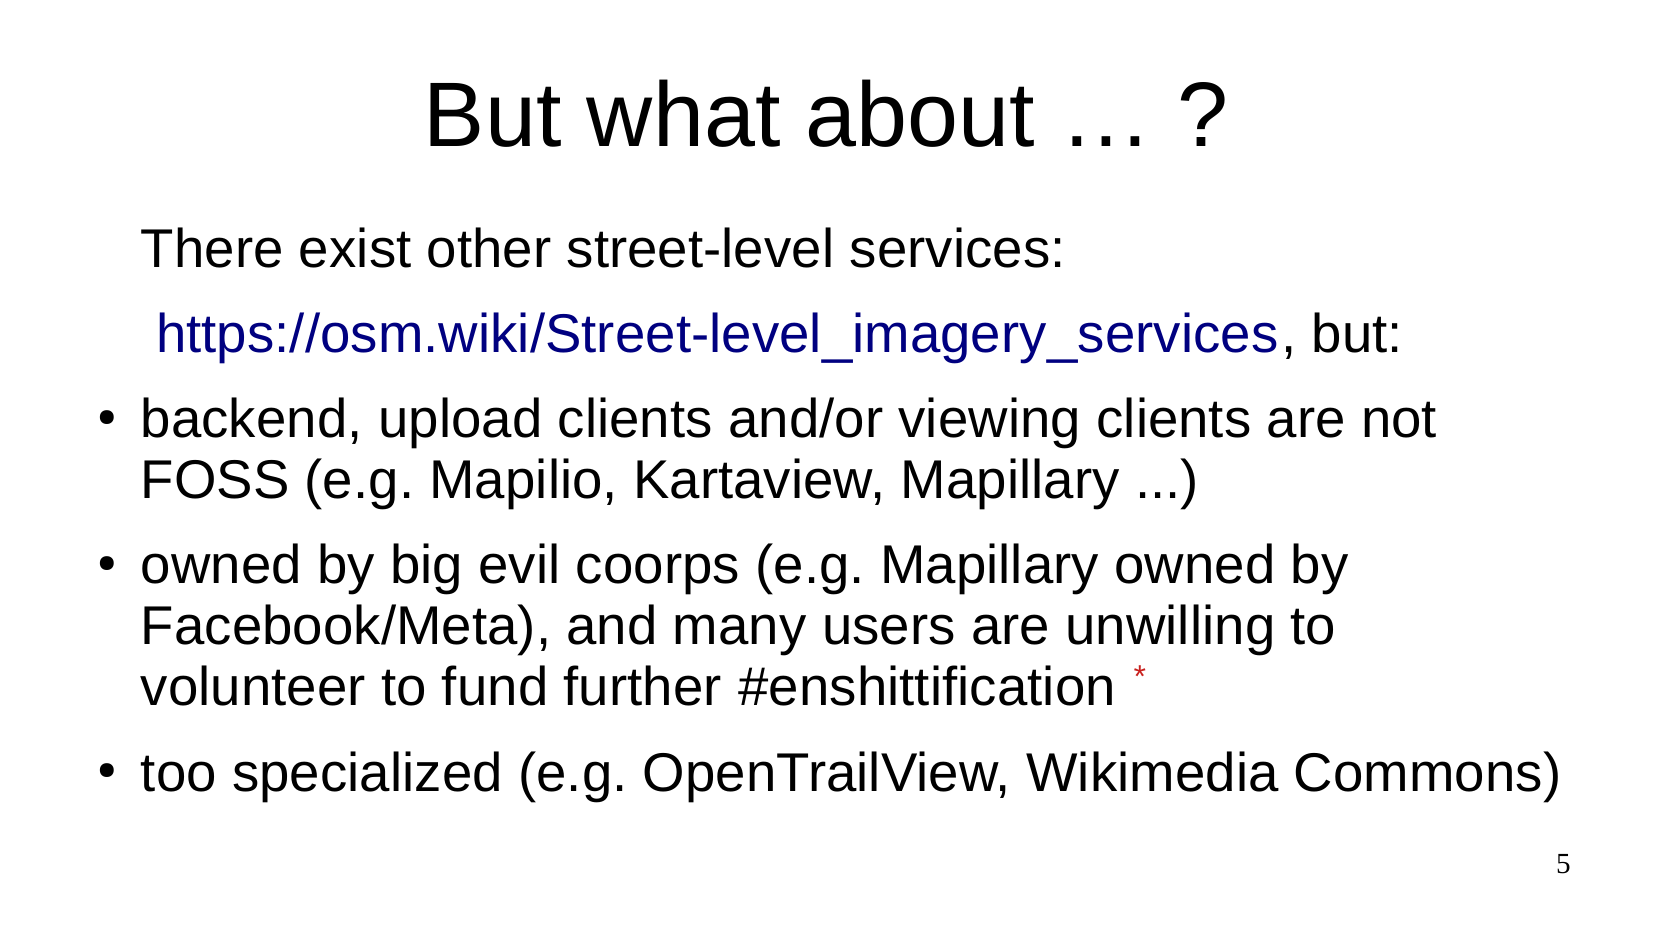

# But what about … ?
There exist other street-level services:
 https://osm.wiki/Street-level_imagery_services, but:
backend, upload clients and/or viewing clients are not FOSS (e.g. Mapilio, Kartaview, Mapillary ...)
owned by big evil coorps (e.g. Mapillary owned by Facebook/Meta), and many users are unwilling to volunteer to fund further #enshittification *
too specialized (e.g. OpenTrailView, Wikimedia Commons)
5